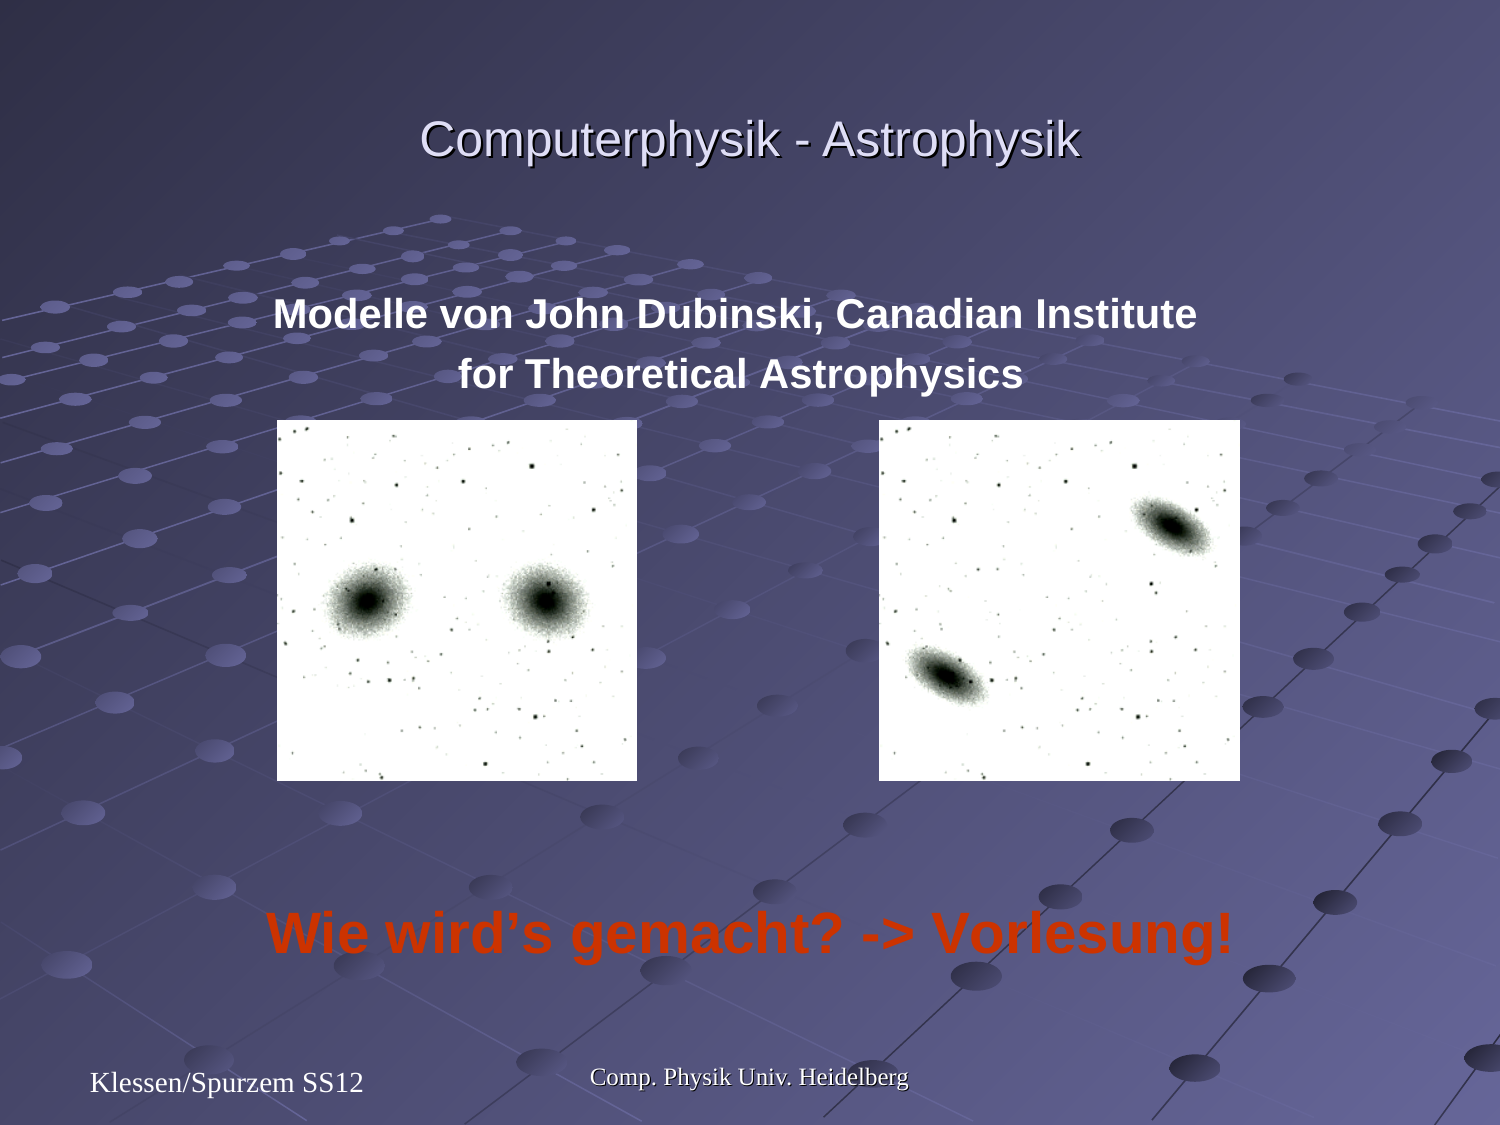

# Computerphysik - Astrophysik
Modelle von John Dubinski, Canadian Institute
 for Theoretical Astrophysics
Wie wird’s gemacht? -> Vorlesung!
August 22, 2002